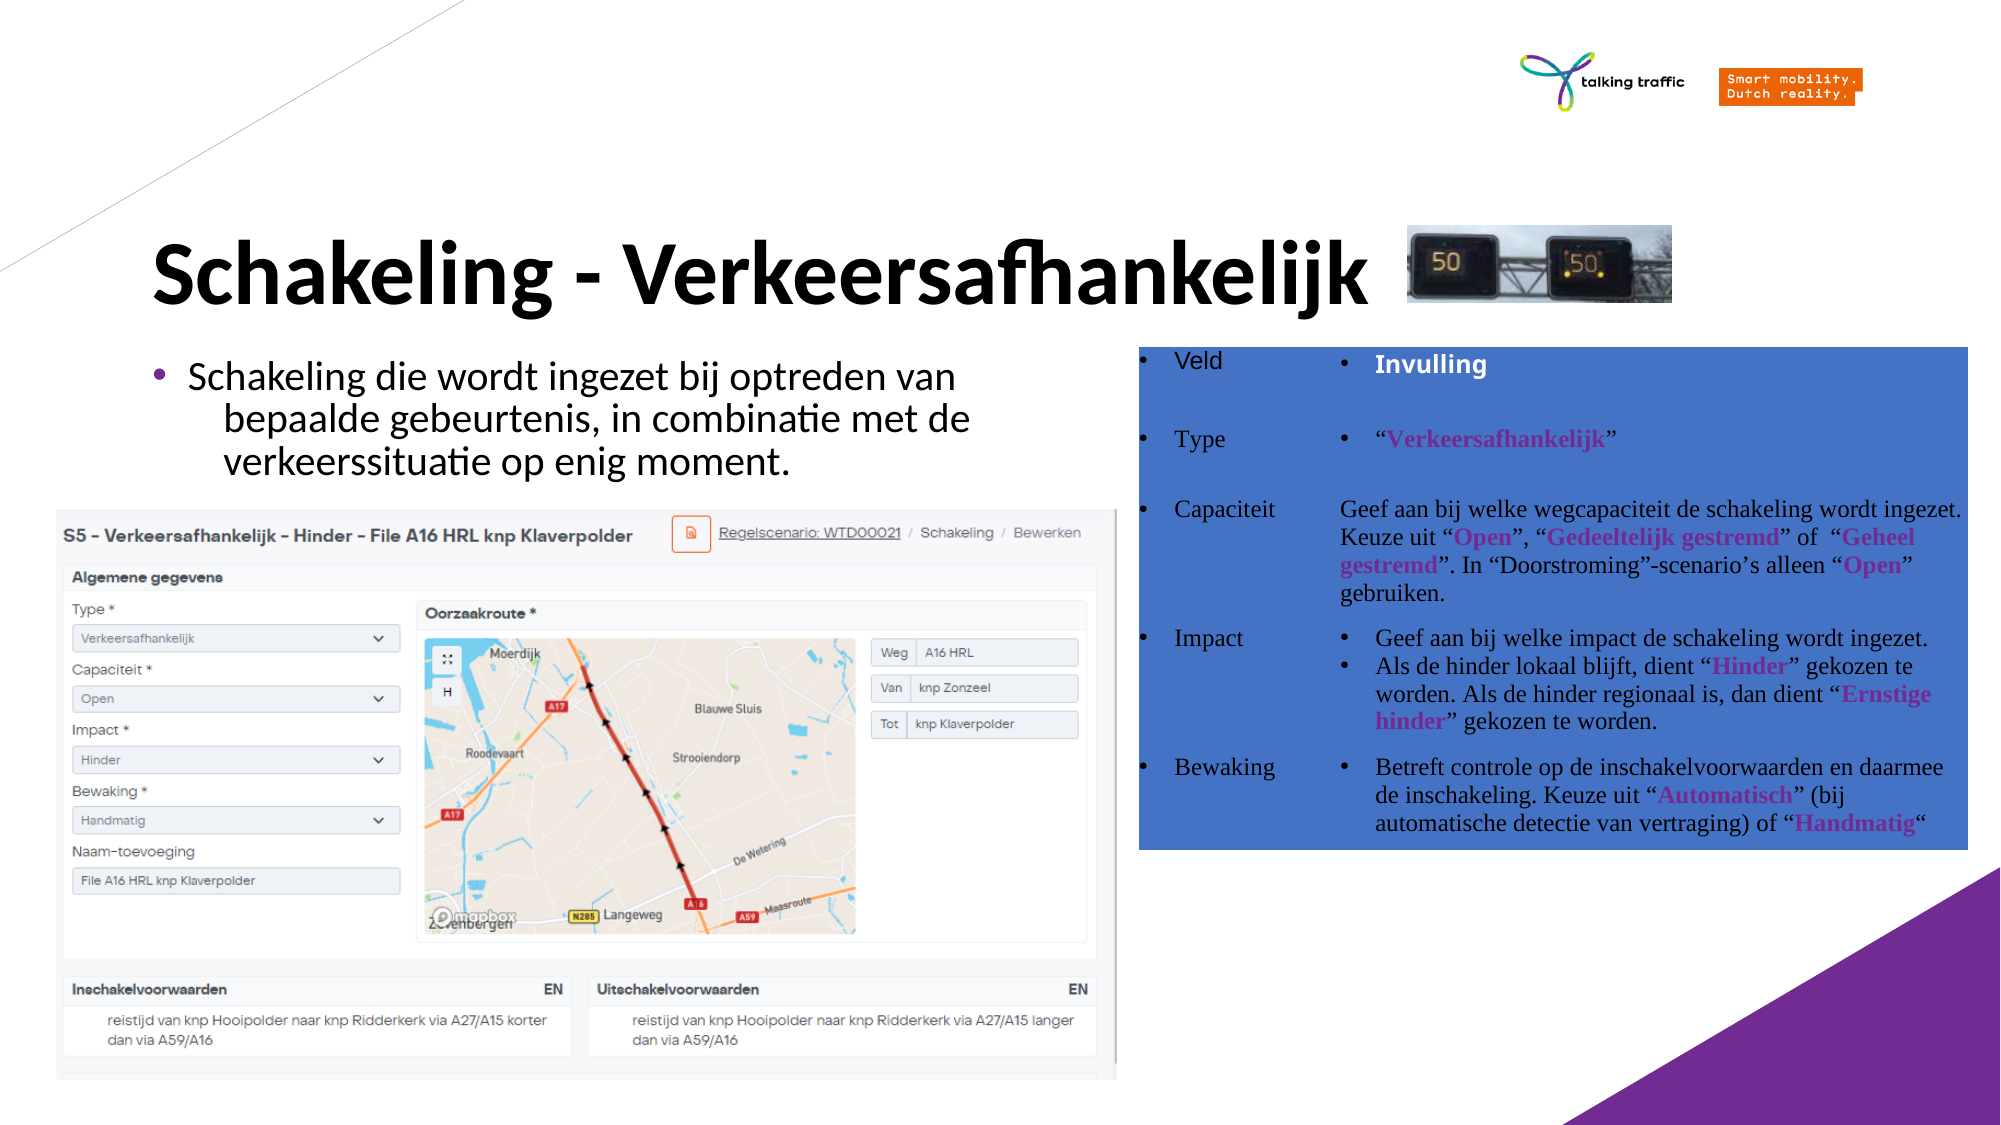

Schakeling - Verkeersafhankelijk
| Veld | Invulling |
| --- | --- |
| Type | “Verkeersafhankelijk” |
| Capaciteit | Geef aan bij welke wegcapaciteit de schakeling wordt ingezet. Keuze uit “Open”, “Gedeeltelijk gestremd” of “Geheel gestremd”. In “Doorstroming”-scenario’s alleen “Open” gebruiken. |
| Impact | Geef aan bij welke impact de schakeling wordt ingezet. Als de hinder lokaal blijft, dient “Hinder” gekozen te worden. Als de hinder regionaal is, dan dient “Ernstige hinder” gekozen te worden. |
| Bewaking | Betreft controle op de inschakelvoorwaarden en daarmee de inschakeling. Keuze uit “Automatisch” (bij automatische detectie van vertraging) of “Handmatig“ |
# Schakeling die wordt ingezet bij optreden van bepaalde gebeurtenis, in combinatie met de verkeerssituatie op enig moment.
44